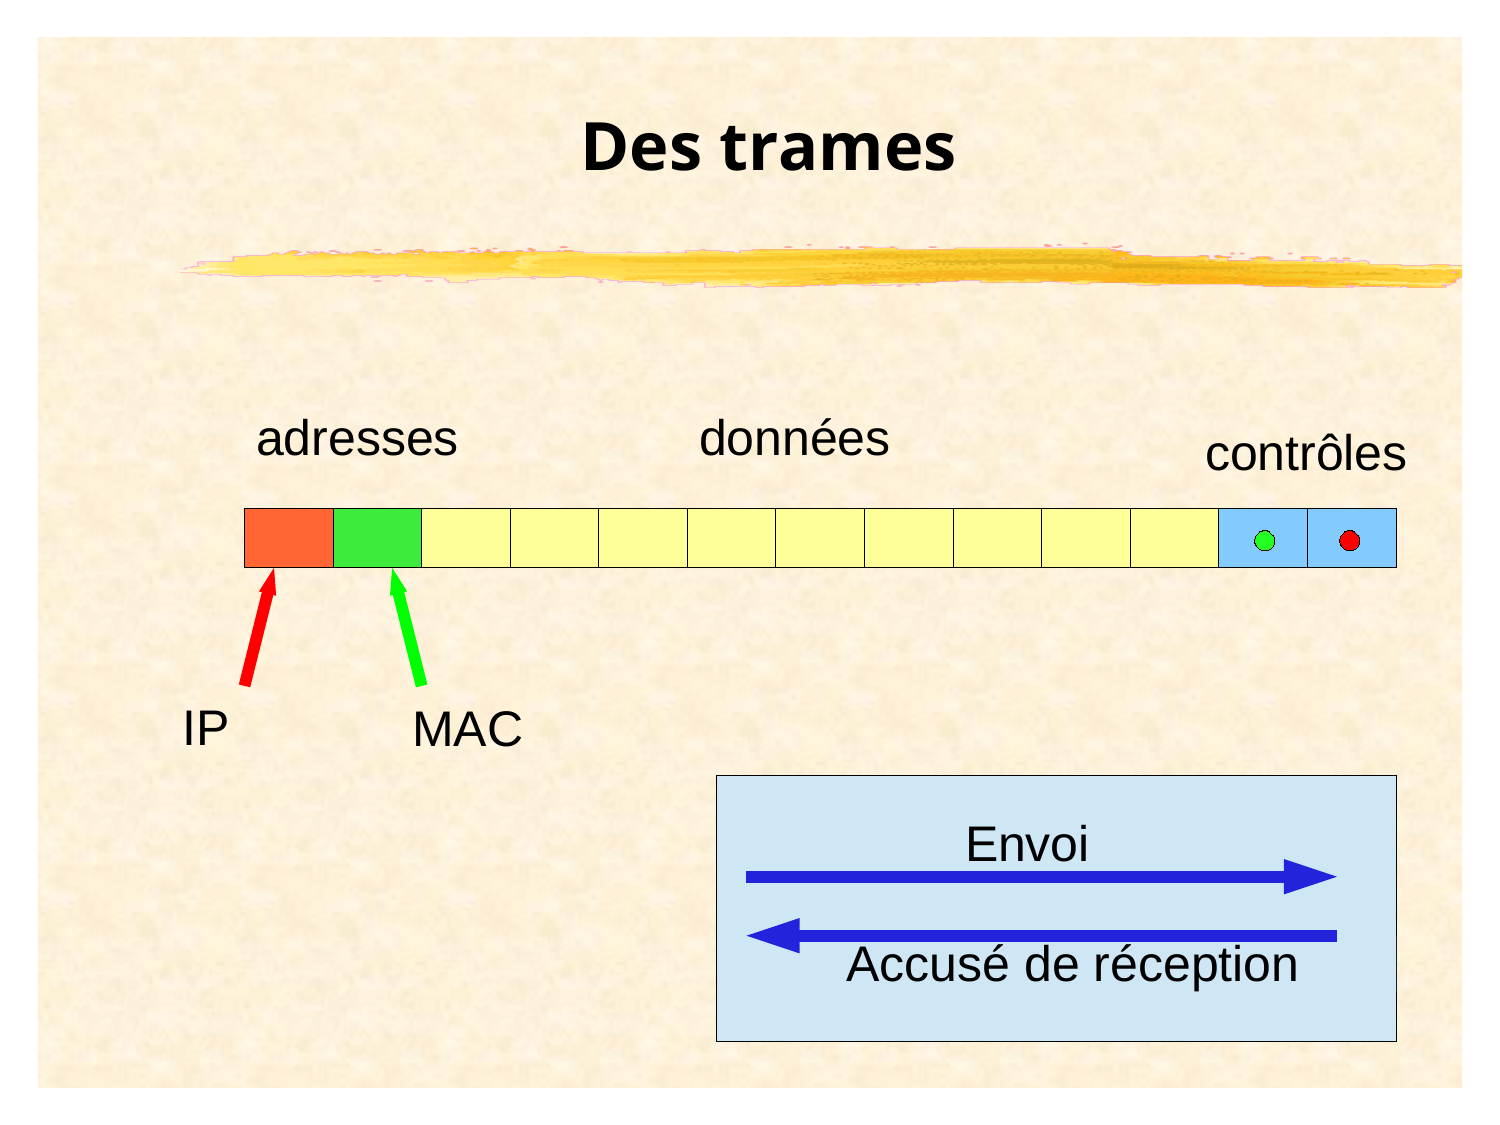

# Des trames
adresses
données
contrôles
IP
MAC
Envoi
Accusé de réception